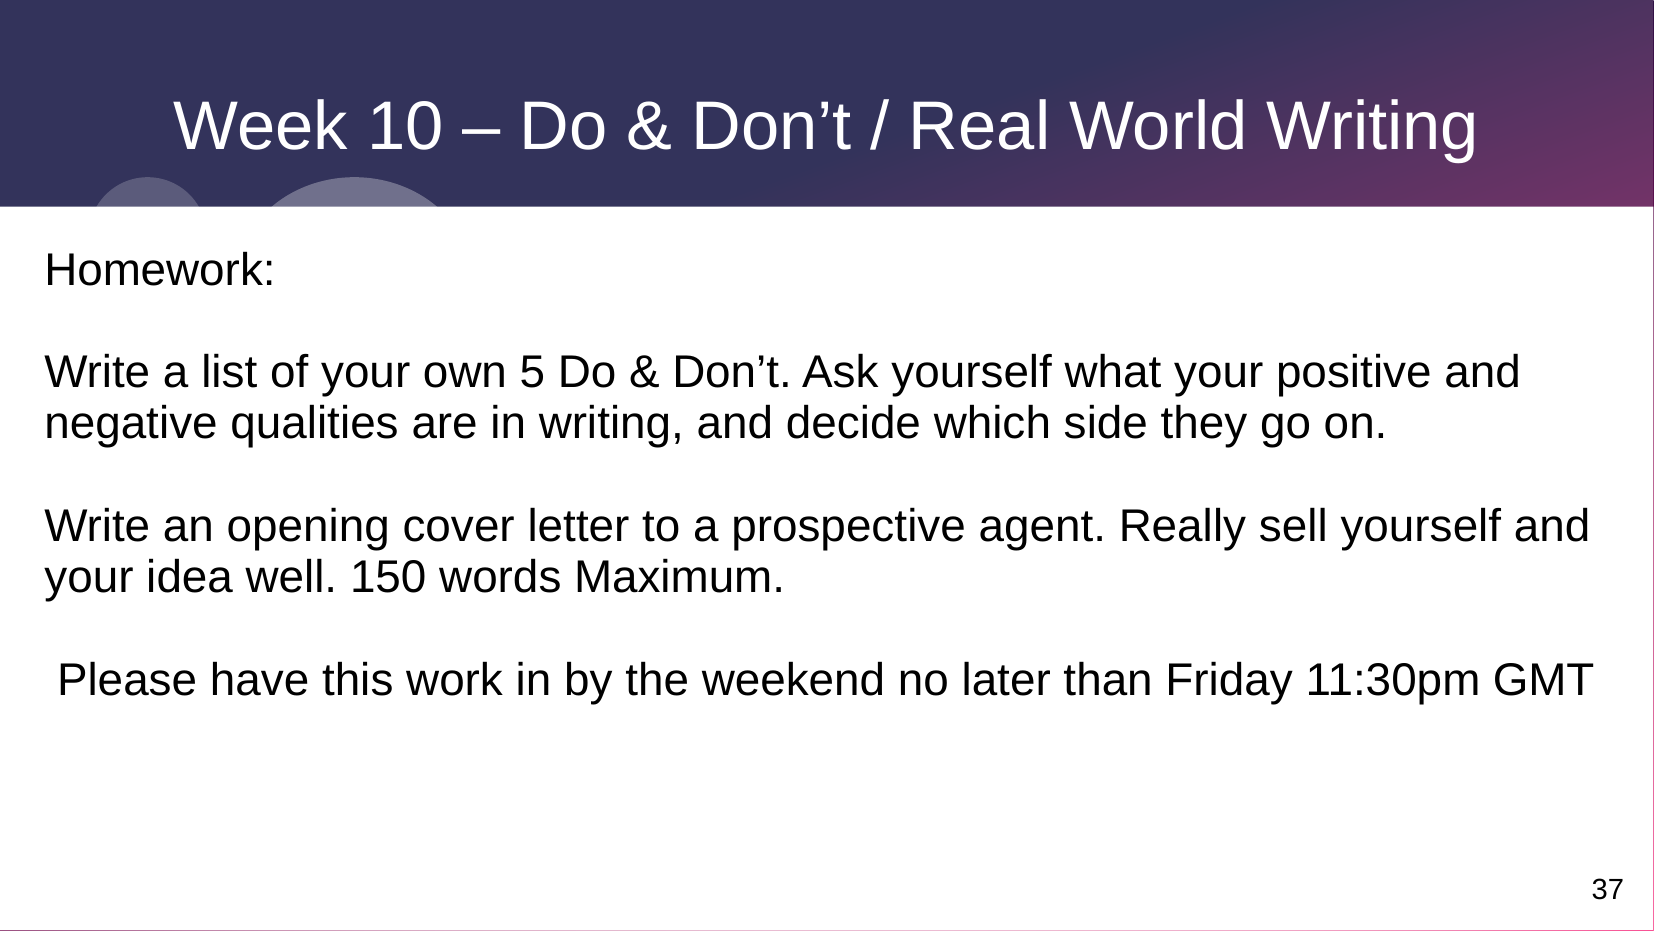

# Week 10 – Do & Don’t / Real World Writing
Homework:
Write a list of your own 5 Do & Don’t. Ask yourself what your positive and negative qualities are in writing, and decide which side they go on.
Write an opening cover letter to a prospective agent. Really sell yourself and your idea well. 150 words Maximum.
 Please have this work in by the weekend no later than Friday 11:30pm GMT
37